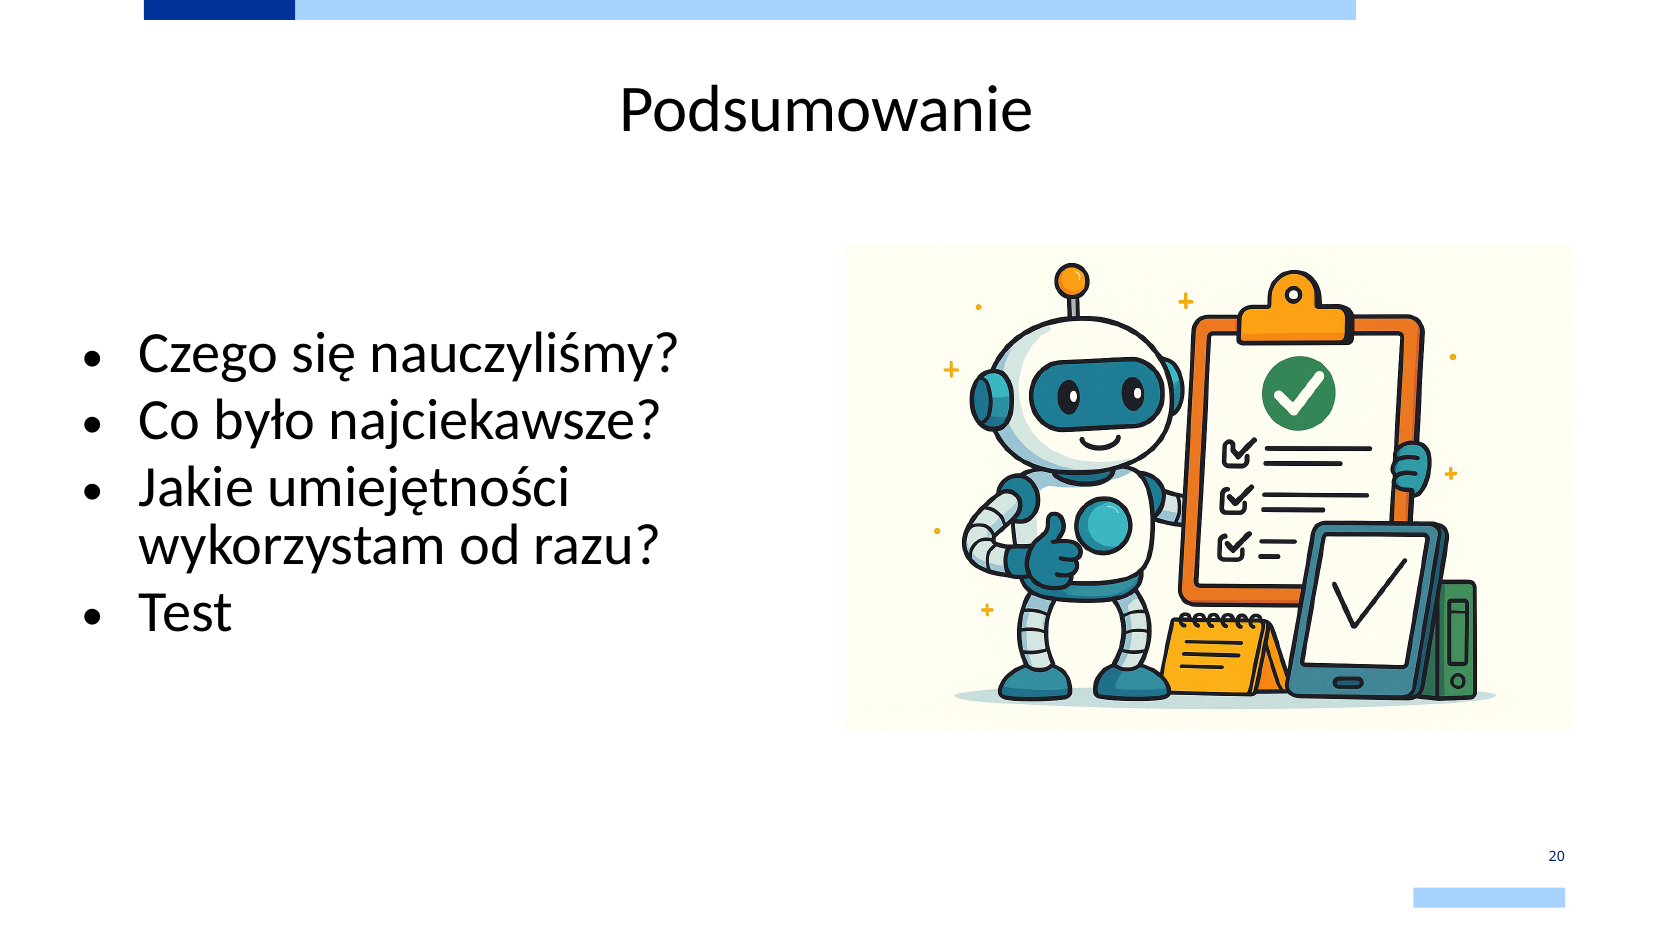

# Podsumowanie
Czego się nauczyliśmy?
Co było najciekawsze?
Jakie umiejętności wykorzystam od razu?
Test